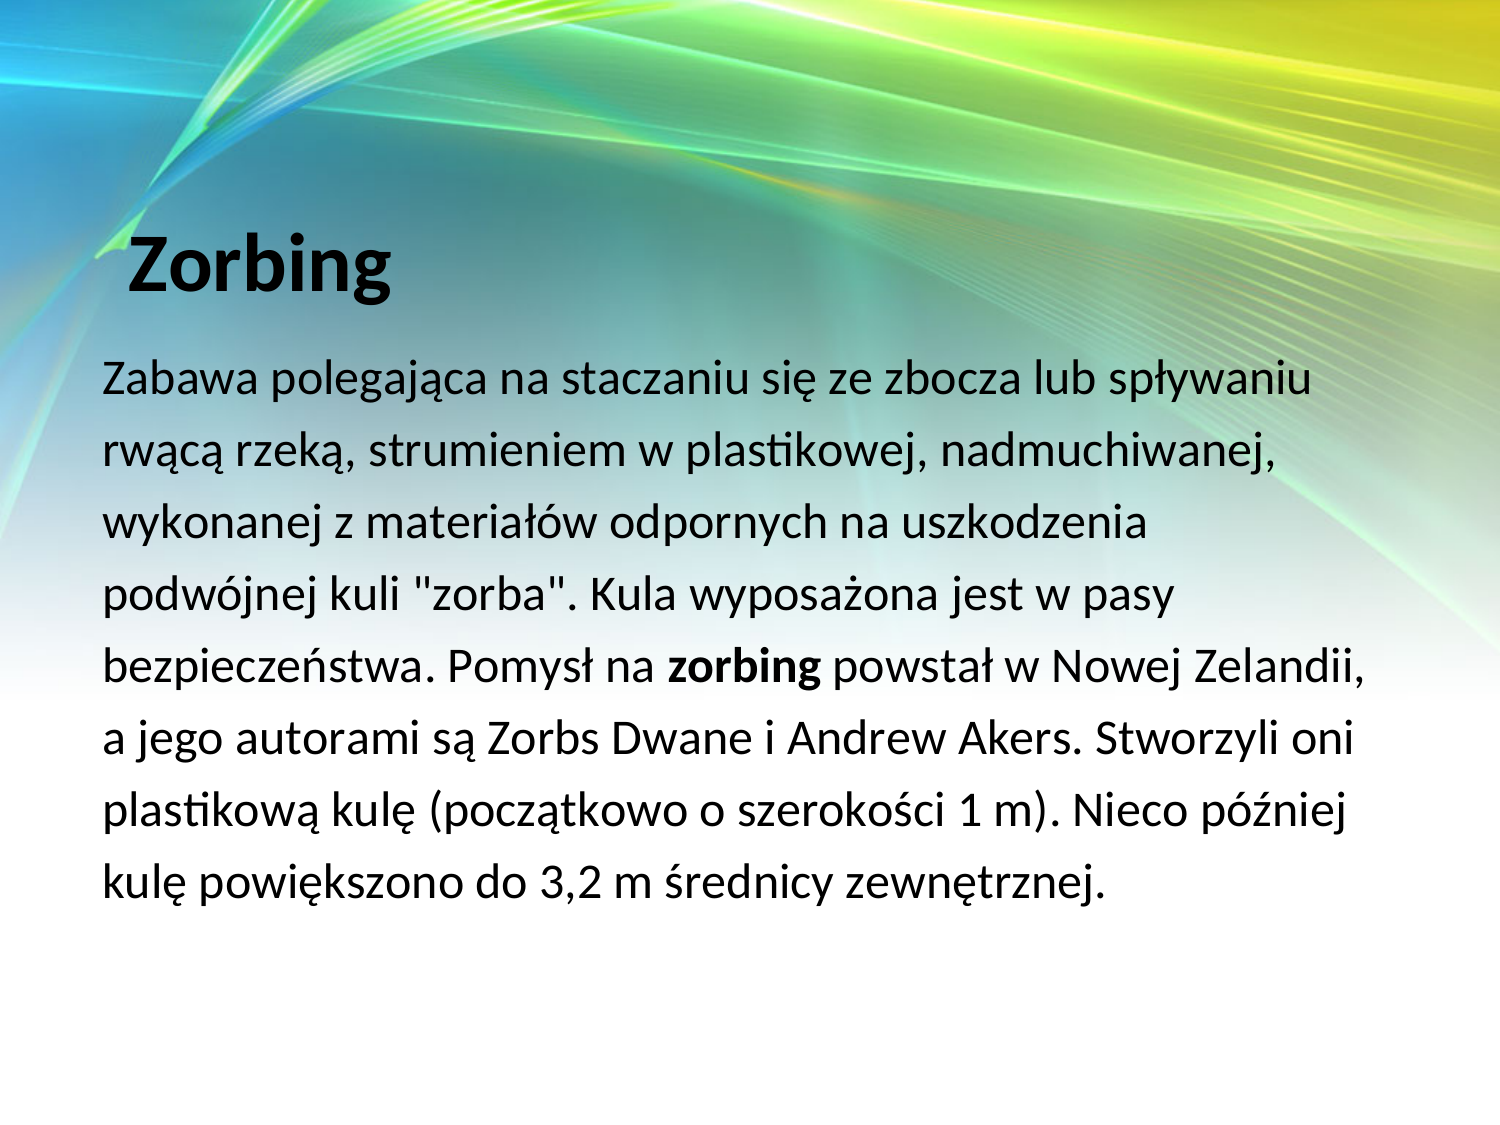

Zorbing
Zabawa polegająca na staczaniu się ze zbocza lub spływaniu rwącą rzeką, strumieniem w plastikowej, nadmuchiwanej, wykonanej z materiałów odpornych na uszkodzenia podwójnej kuli "zorba". Kula wyposażona jest w pasy bezpieczeństwa. Pomysł na zorbing powstał w Nowej Zelandii, a jego autorami są Zorbs Dwane i Andrew Akers. Stworzyli oni plastikową kulę (początkowo o szerokości 1 m). Nieco później kulę powiększono do 3,2 m średnicy zewnętrznej.